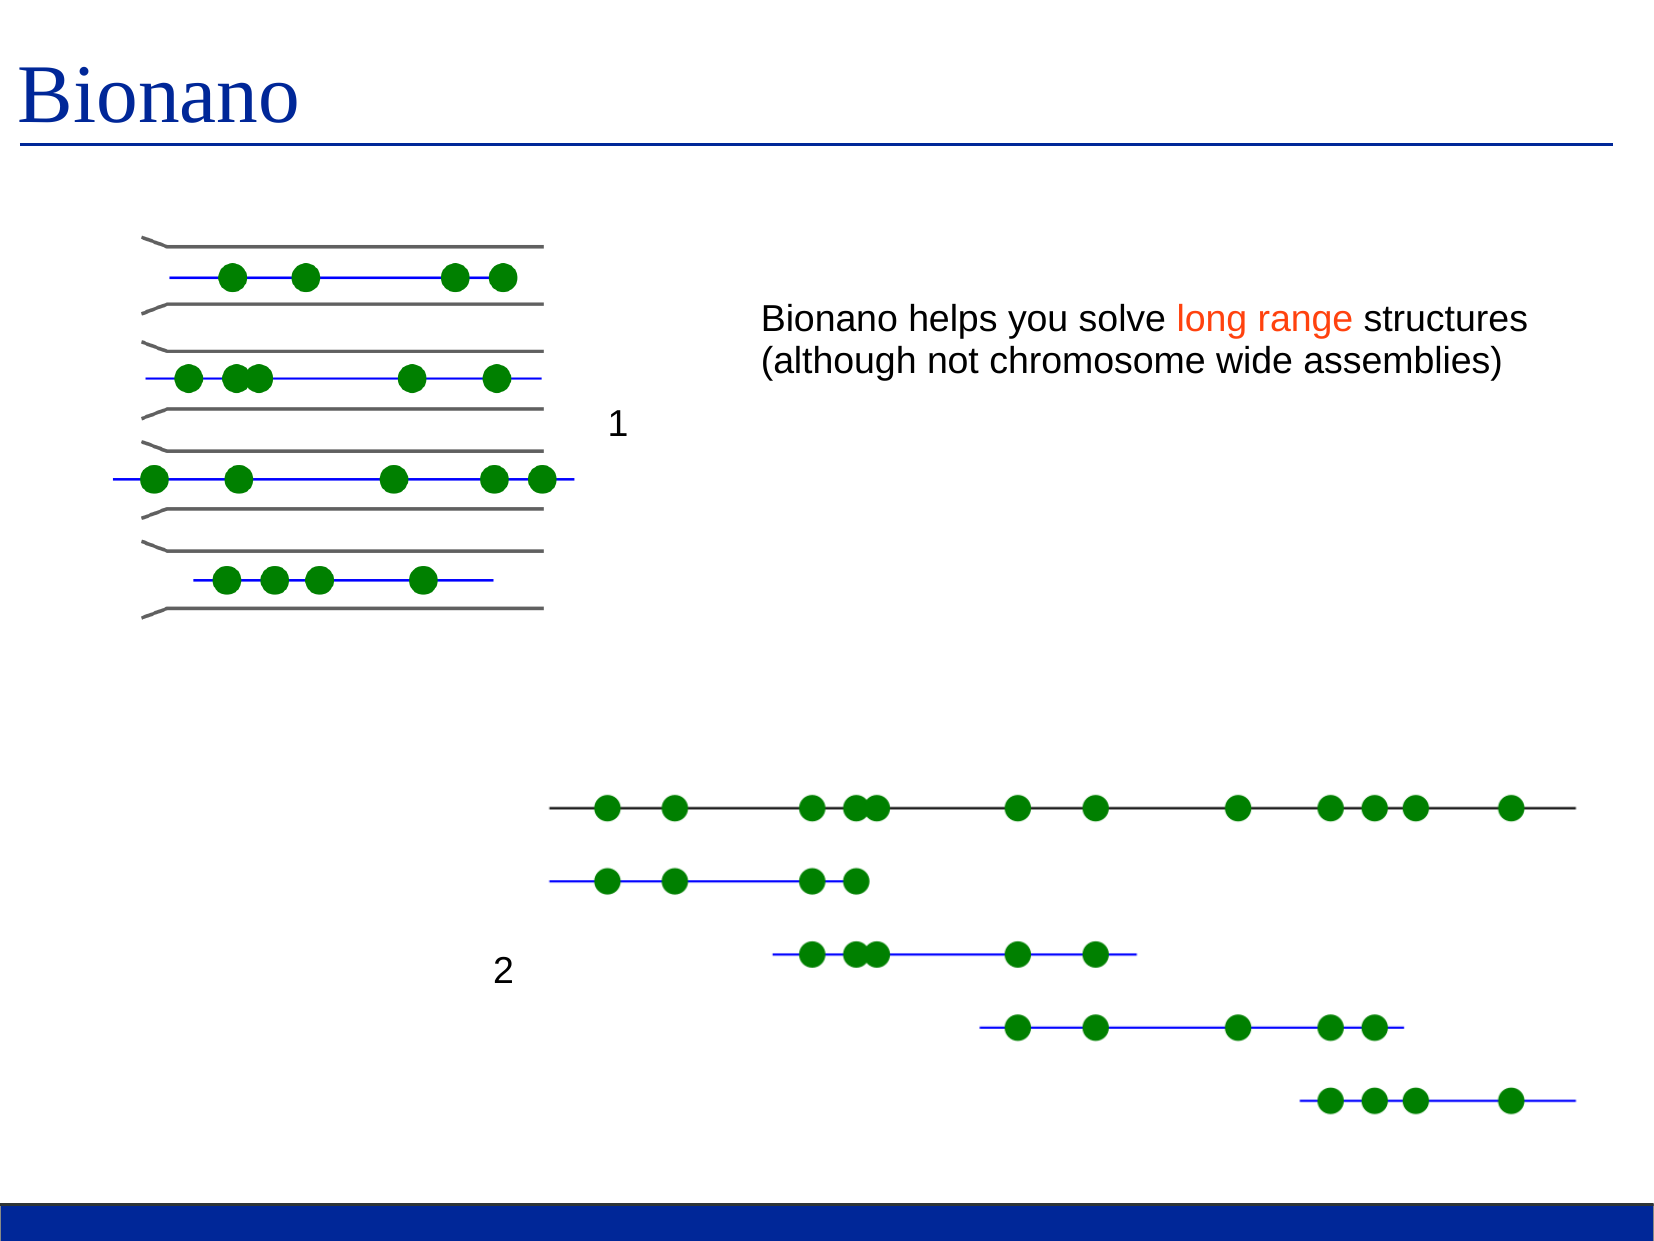

# Bionano
Bionano helps you solve long range structures
(although not chromosome wide assemblies)
1
2